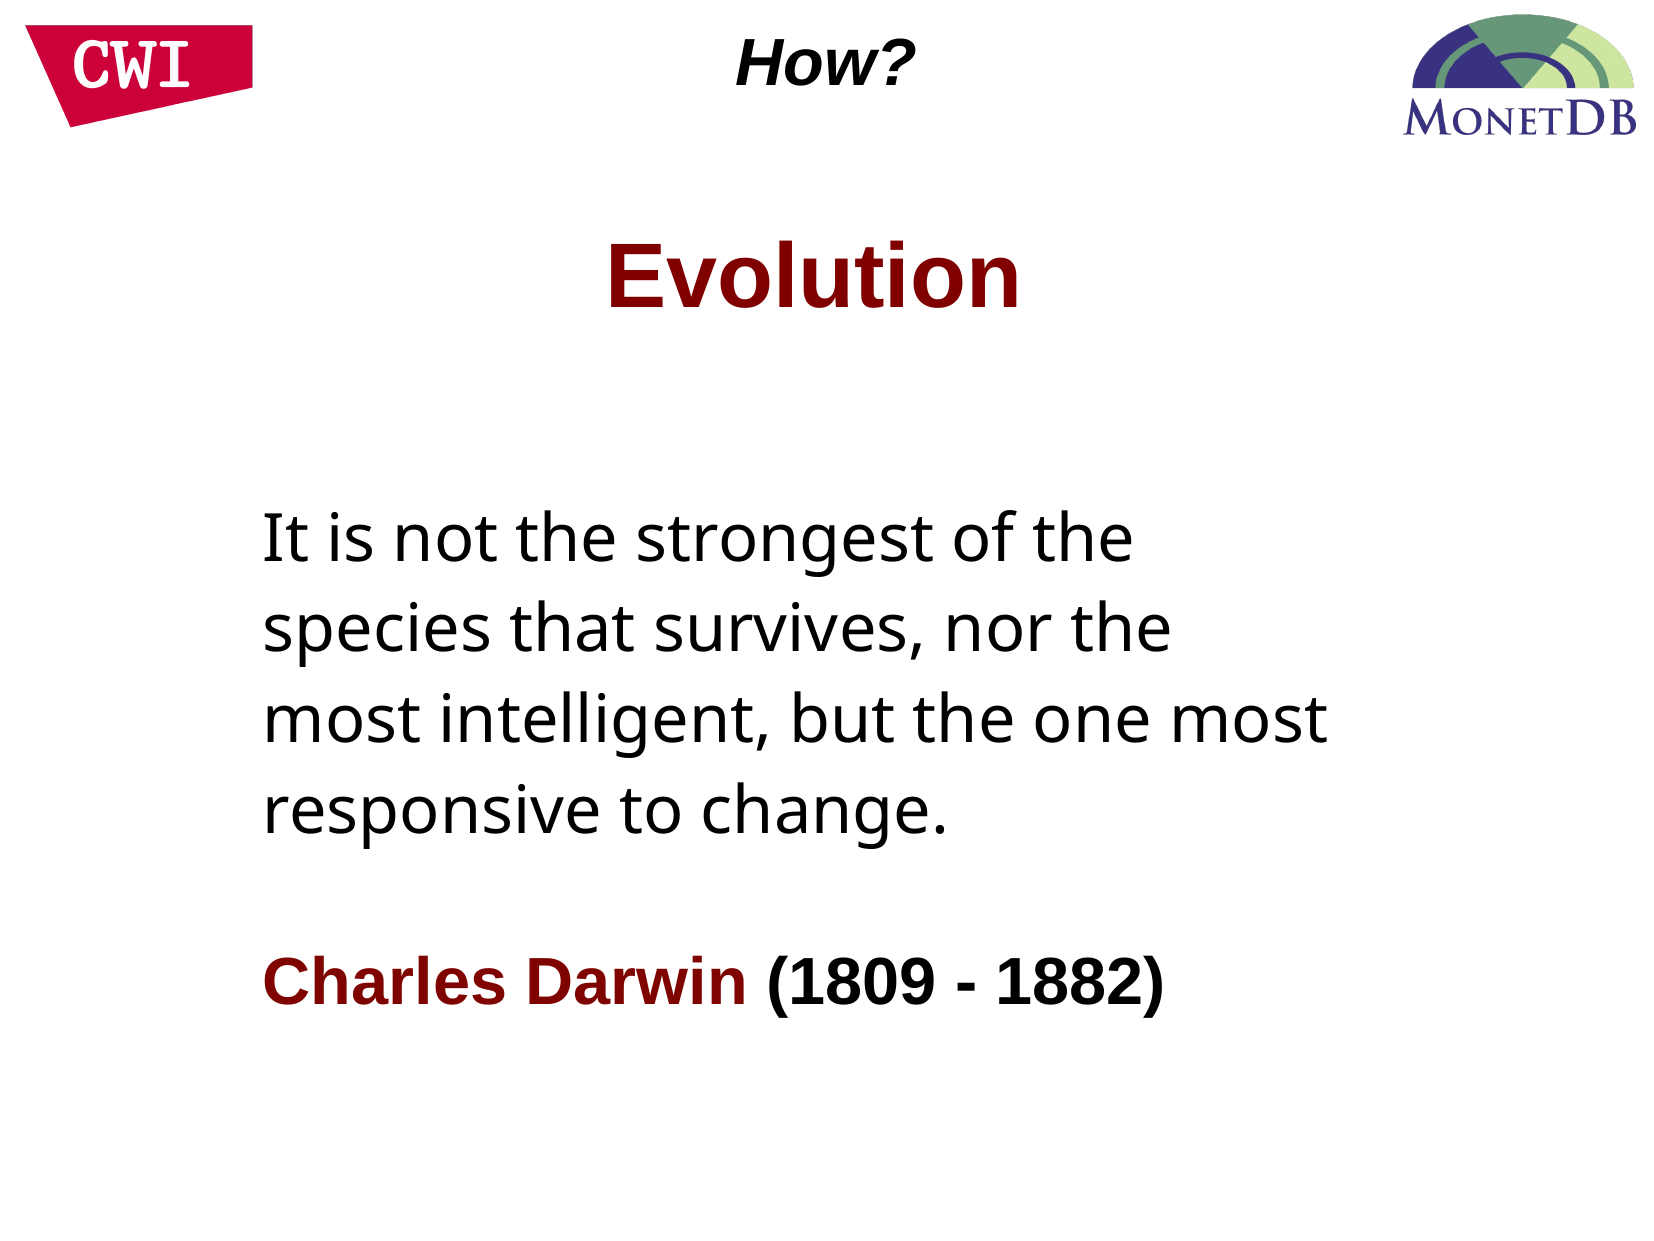

How?
# Evolution
It is not the strongest of the species that survives, nor the most intelligent, but the one most responsive to change.
Charles Darwin (1809 - 1882)